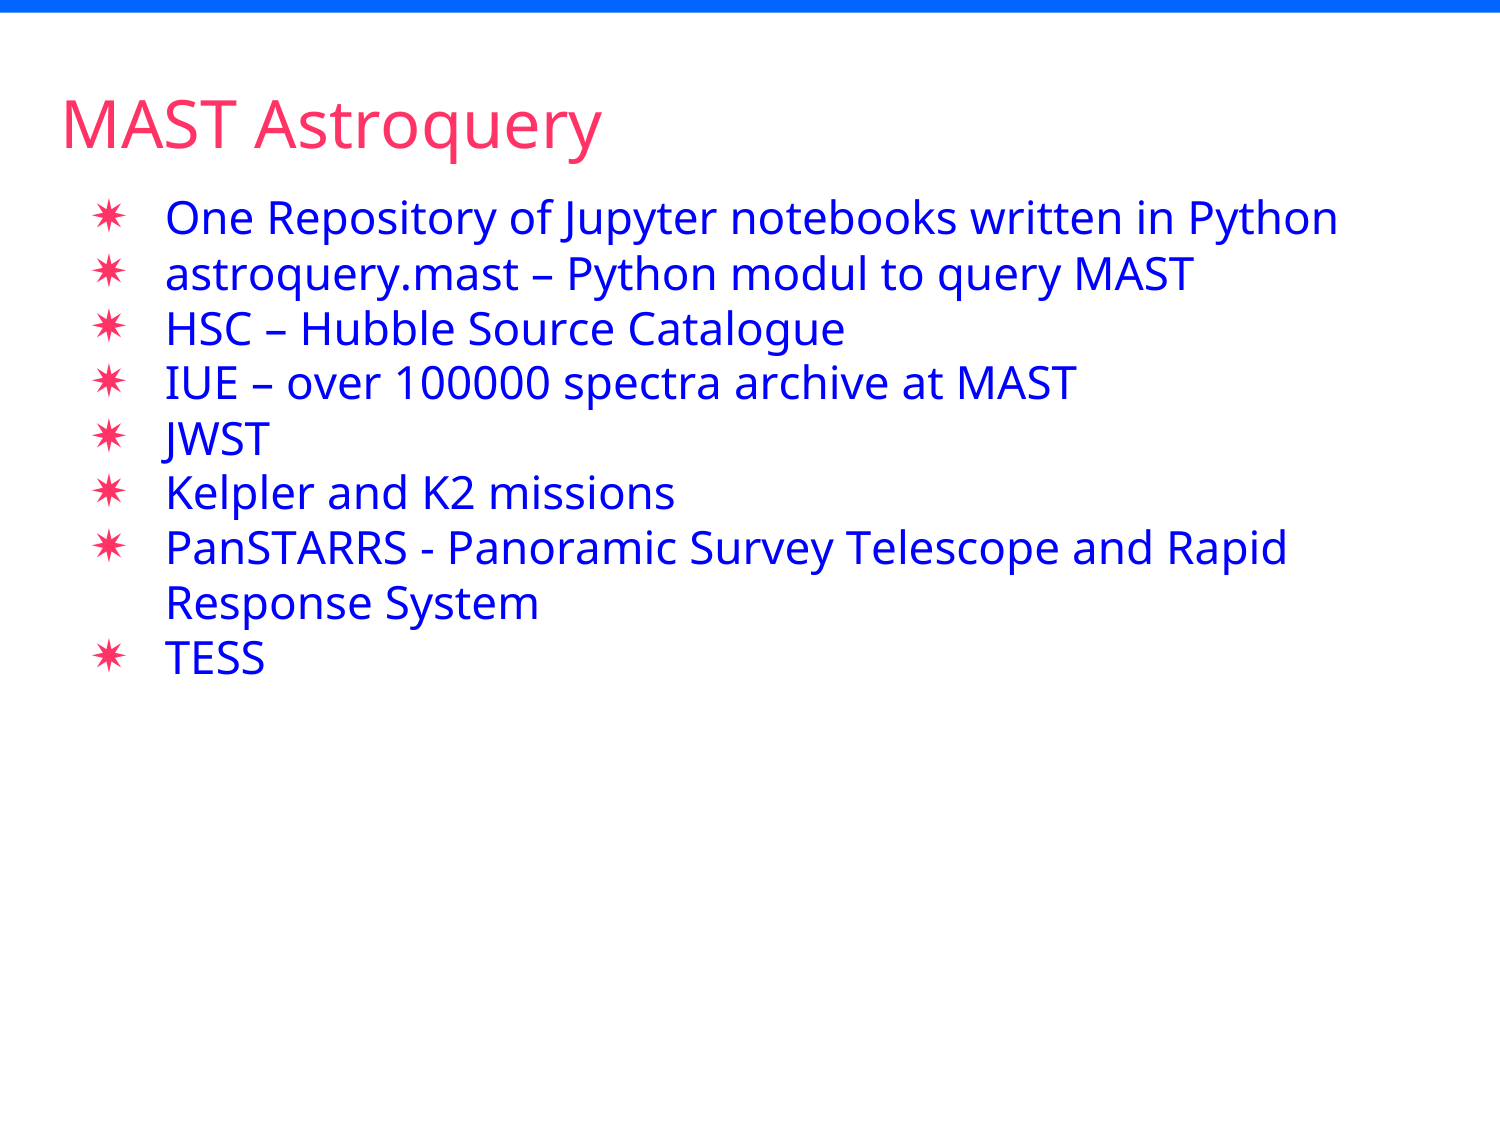

MAST Astroquery
One Repository of Jupyter notebooks written in Python
astroquery.mast – Python modul to query MAST
HSC – Hubble Source Catalogue
IUE – over 100000 spectra archive at MAST
JWST
Kelpler and K2 missions
PanSTARRS - Panoramic Survey Telescope and Rapid Response System
TESS
16